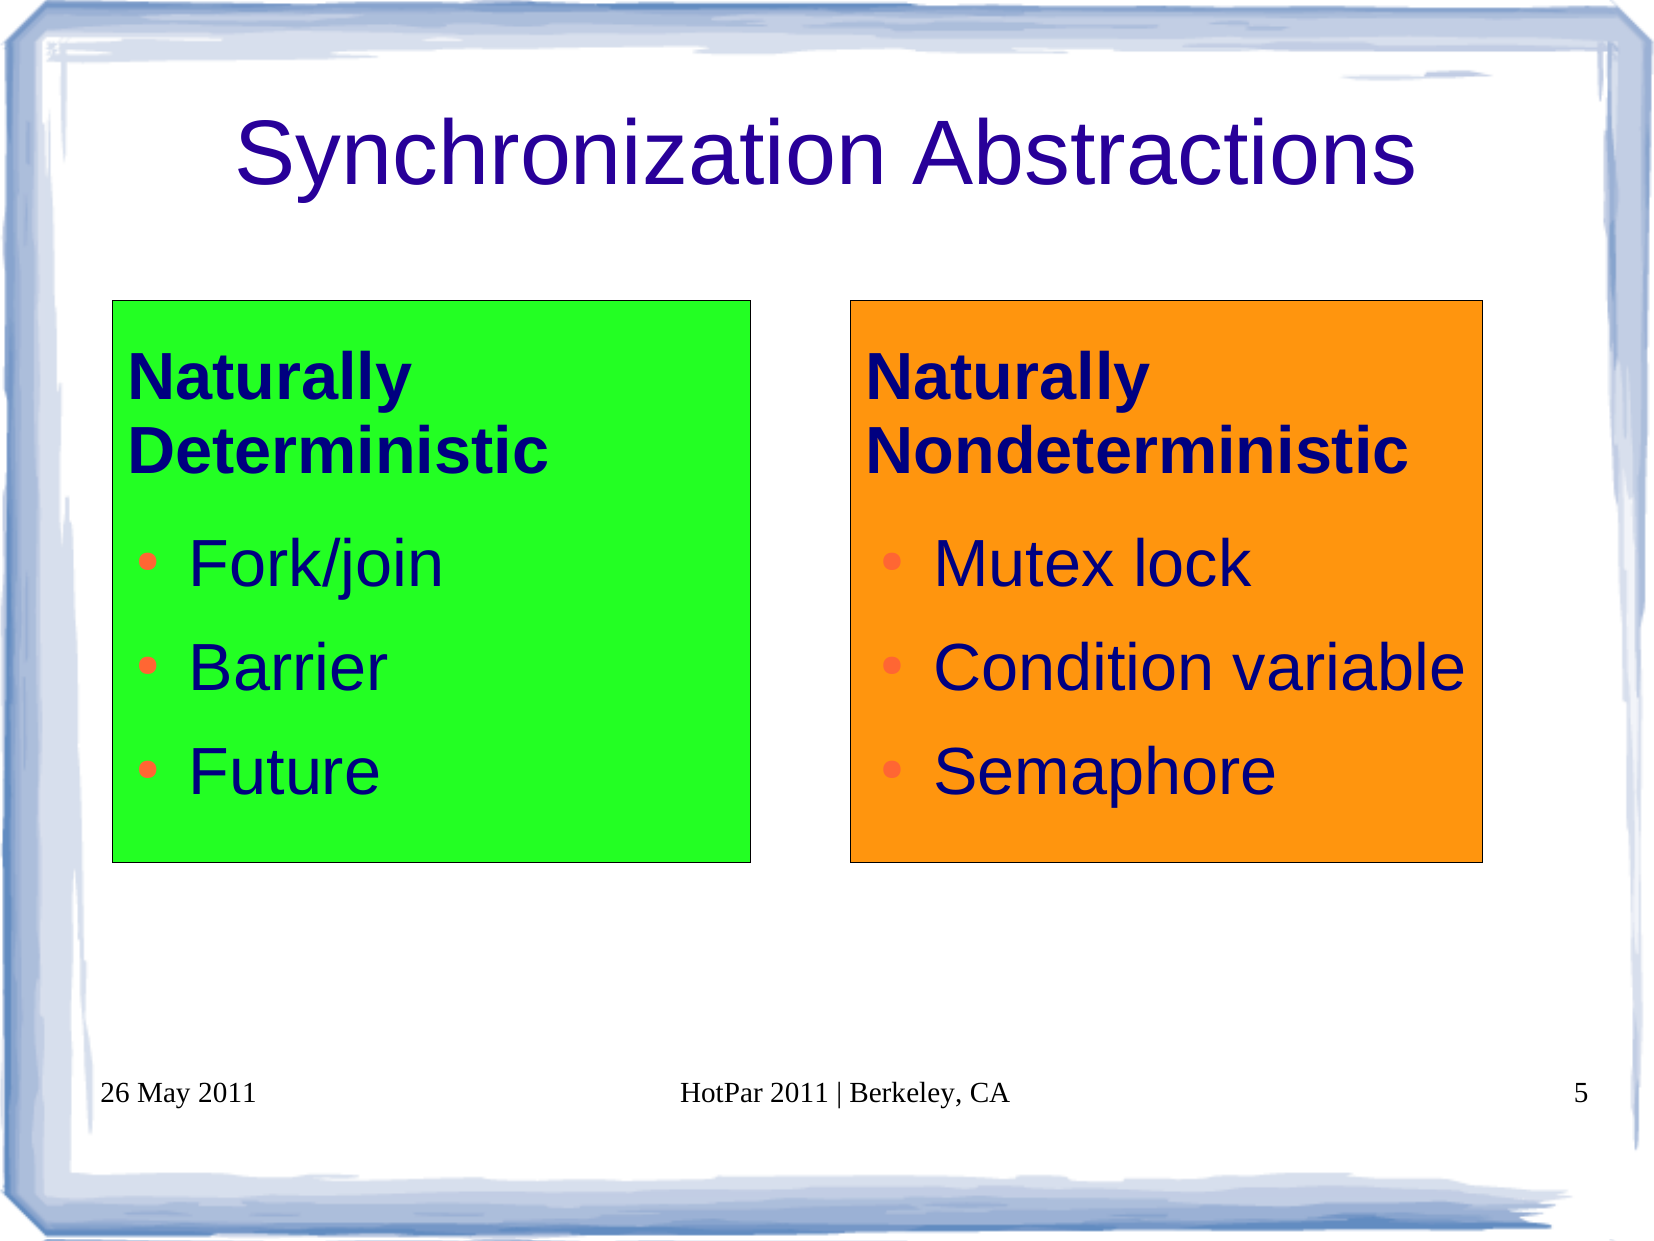

# Synchronization Abstractions
Naturally Deterministic
Naturally Nondeterministic
Fork/join
Barrier
Future
Mutex lock
Condition variable
Semaphore
26 May 2011
HotPar 2011 | Berkeley, CA
5